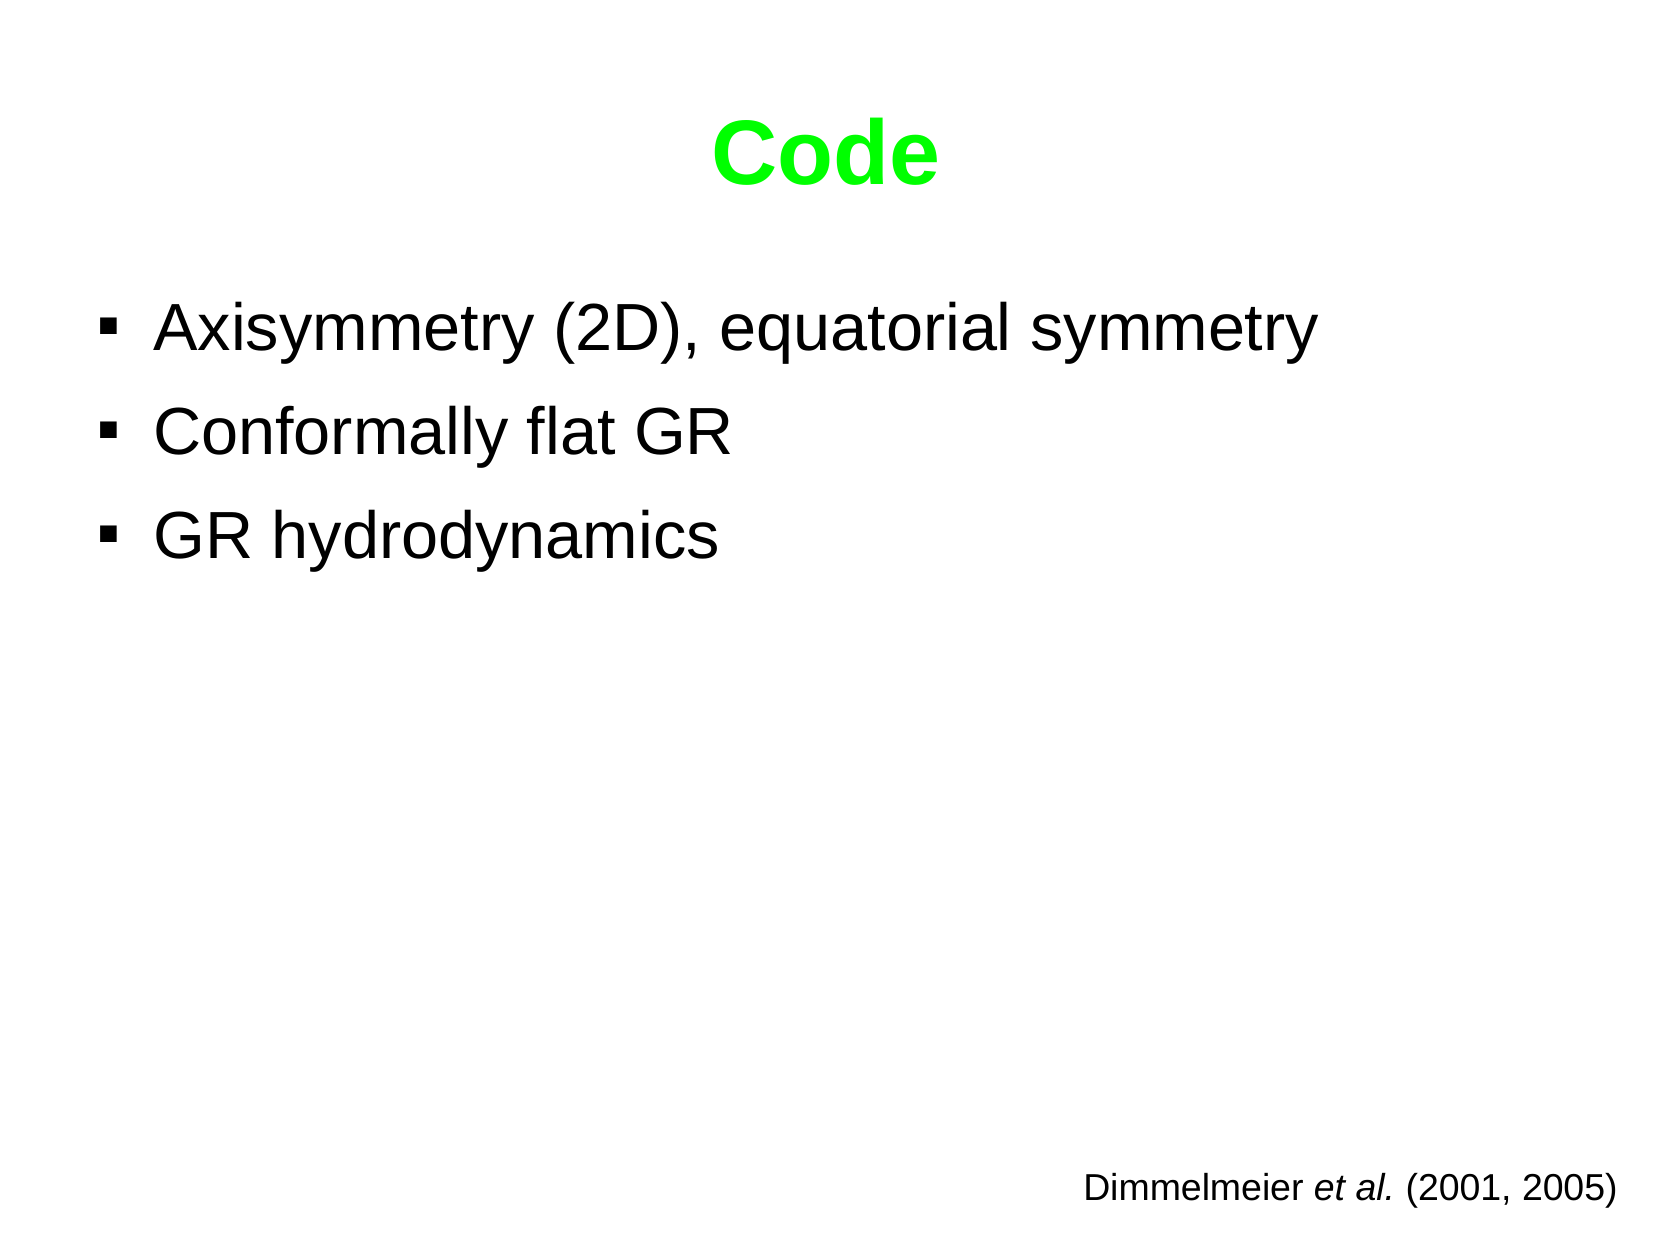

# Code
Axisymmetry (2D), equatorial symmetry
Conformally flat GR
GR hydrodynamics
Dimmelmeier et al. (2001, 2005)